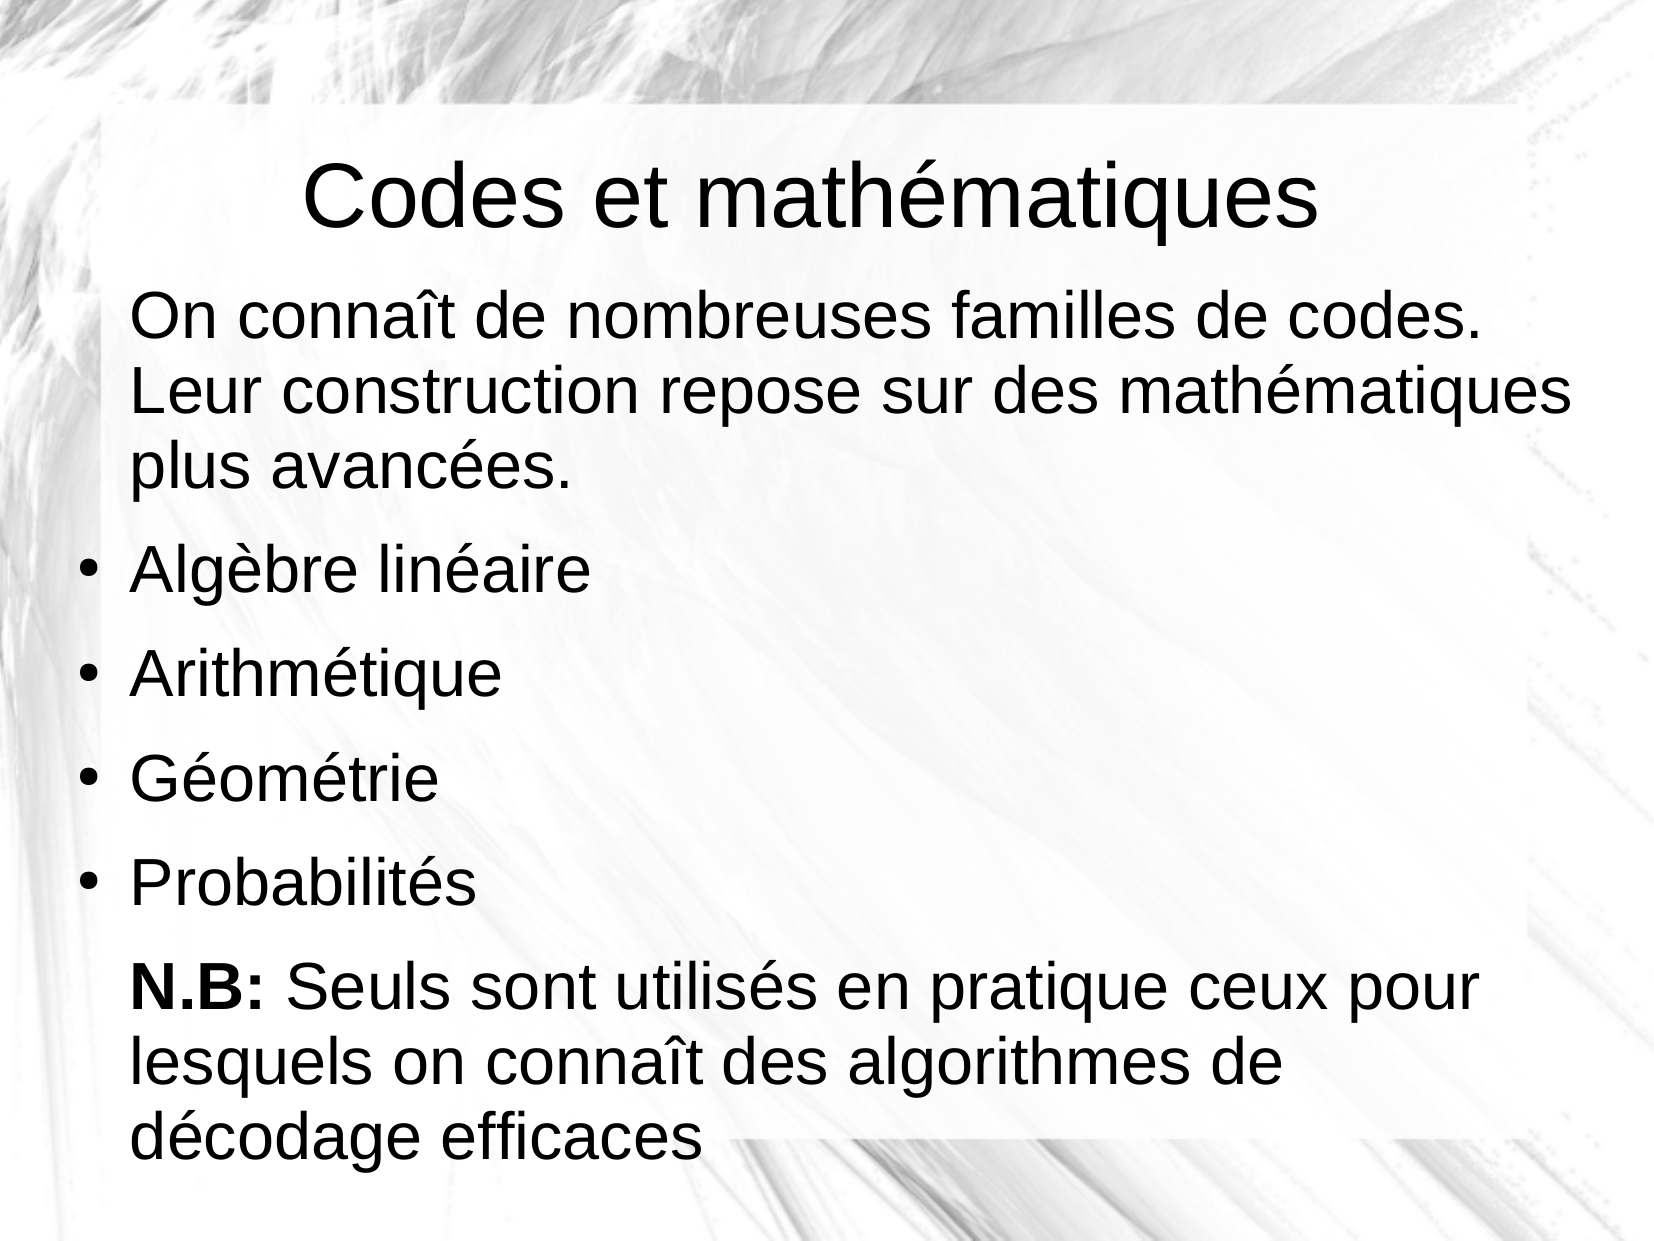

# Codes et mathématiques
On connaît de nombreuses familles de codes. Leur construction repose sur des mathématiques plus avancées.
Algèbre linéaire
Arithmétique
Géométrie
Probabilités
N.B: Seuls sont utilisés en pratique ceux pour lesquels on connaît des algorithmes de décodage efficaces
..